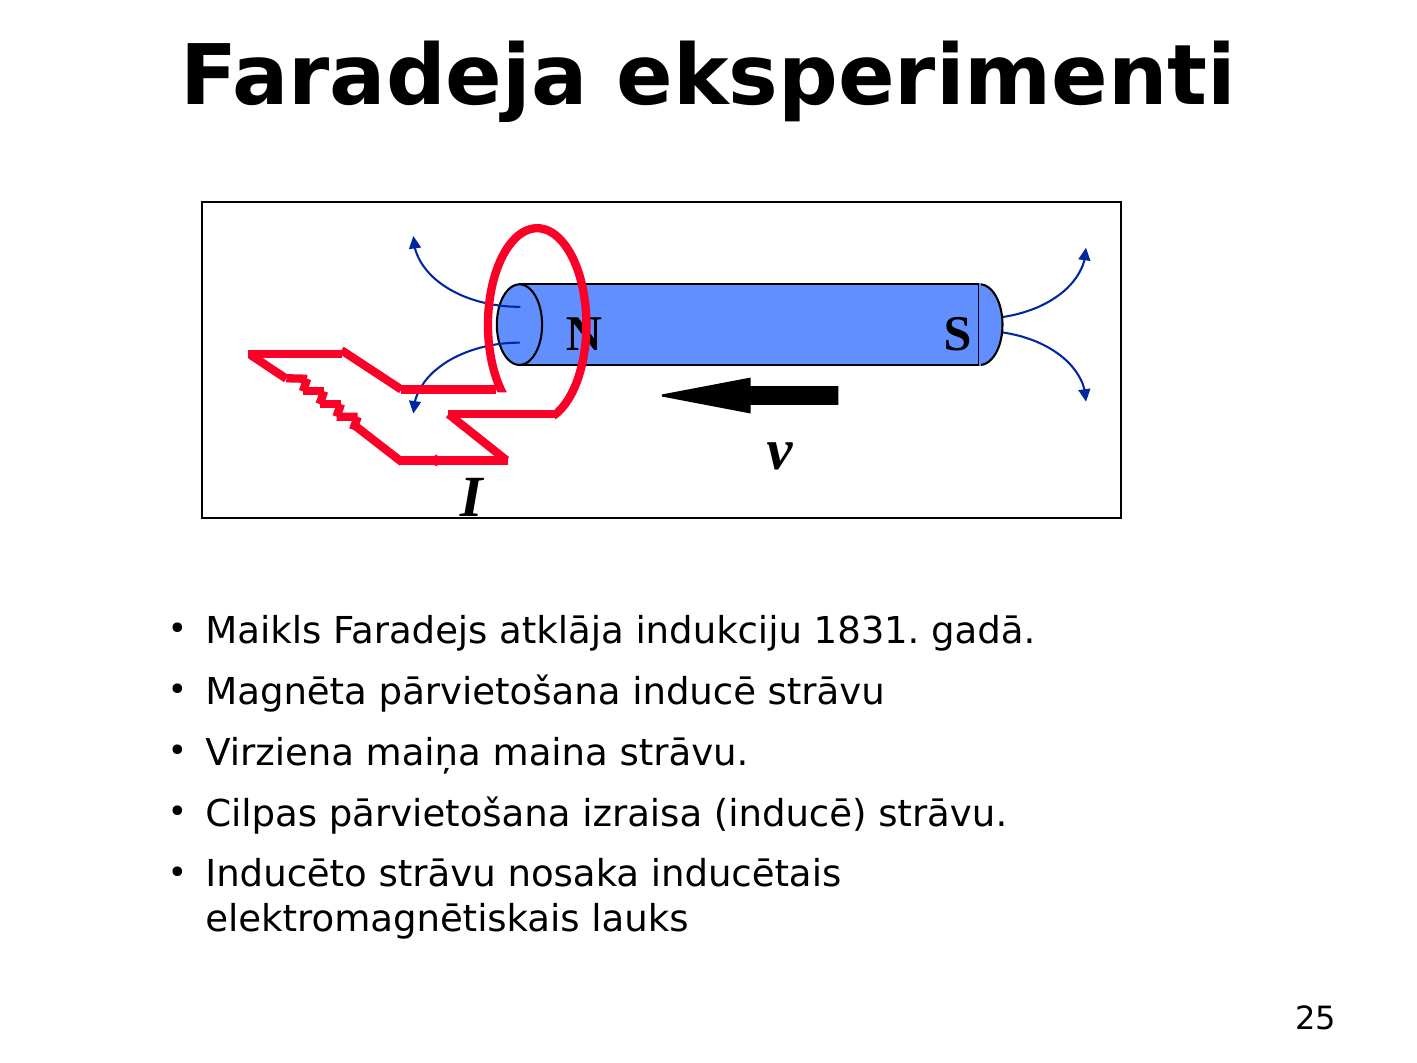

# Faradeja eksperimenti
N
S
v
I
Maikls Faradejs atklāja indukciju 1831. gadā.
Magnēta pārvietošana inducē strāvu
Virziena maiņa maina strāvu.
Cilpas pārvietošana izraisa (inducē) strāvu.
Inducēto strāvu nosaka inducētais elektromagnētiskais lauks